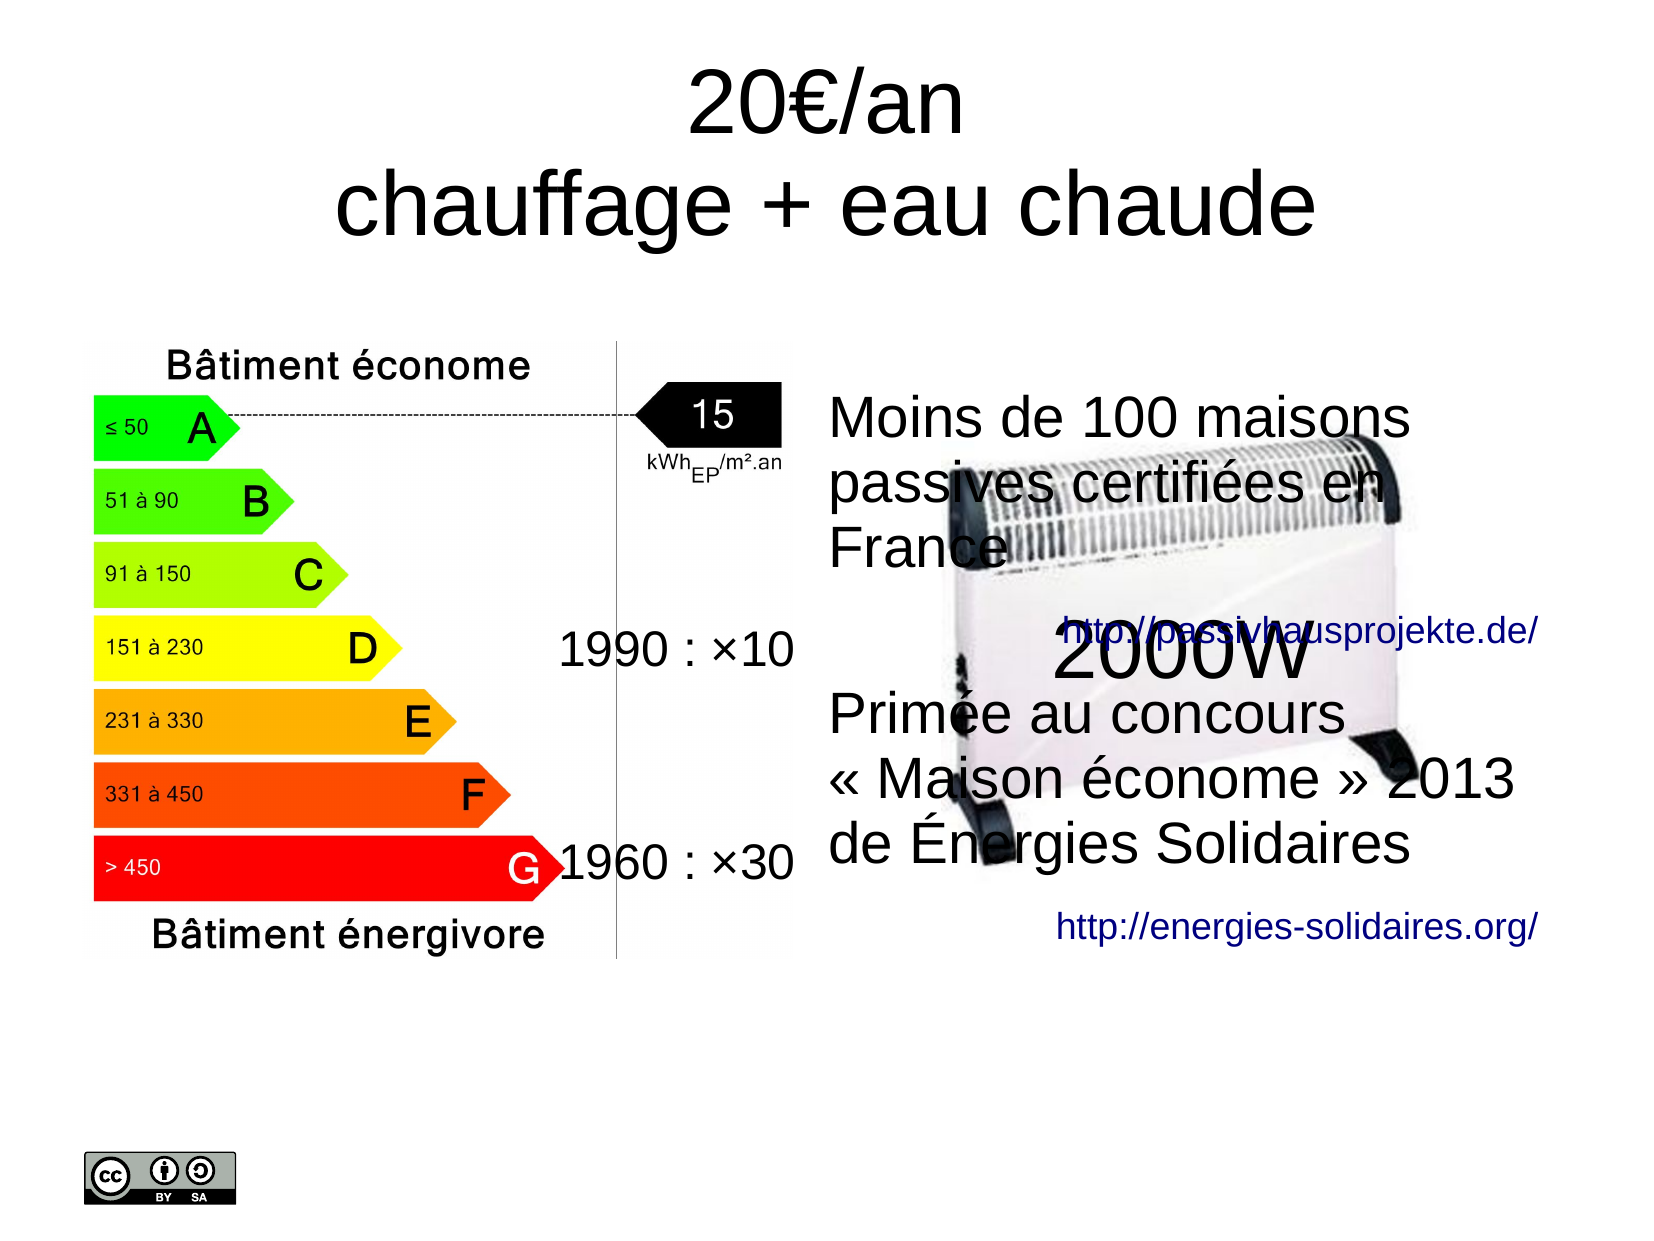

# 20€/an chauffage + eau chaude
Moins de 100 maisons passives certifiées en France
http://passivhausprojekte.de/
Primée au concours « Maison économe » 2013 de Énergies Solidaires
http://energies-solidaires.org/
2000W
1990 : ×10
1960 : ×30